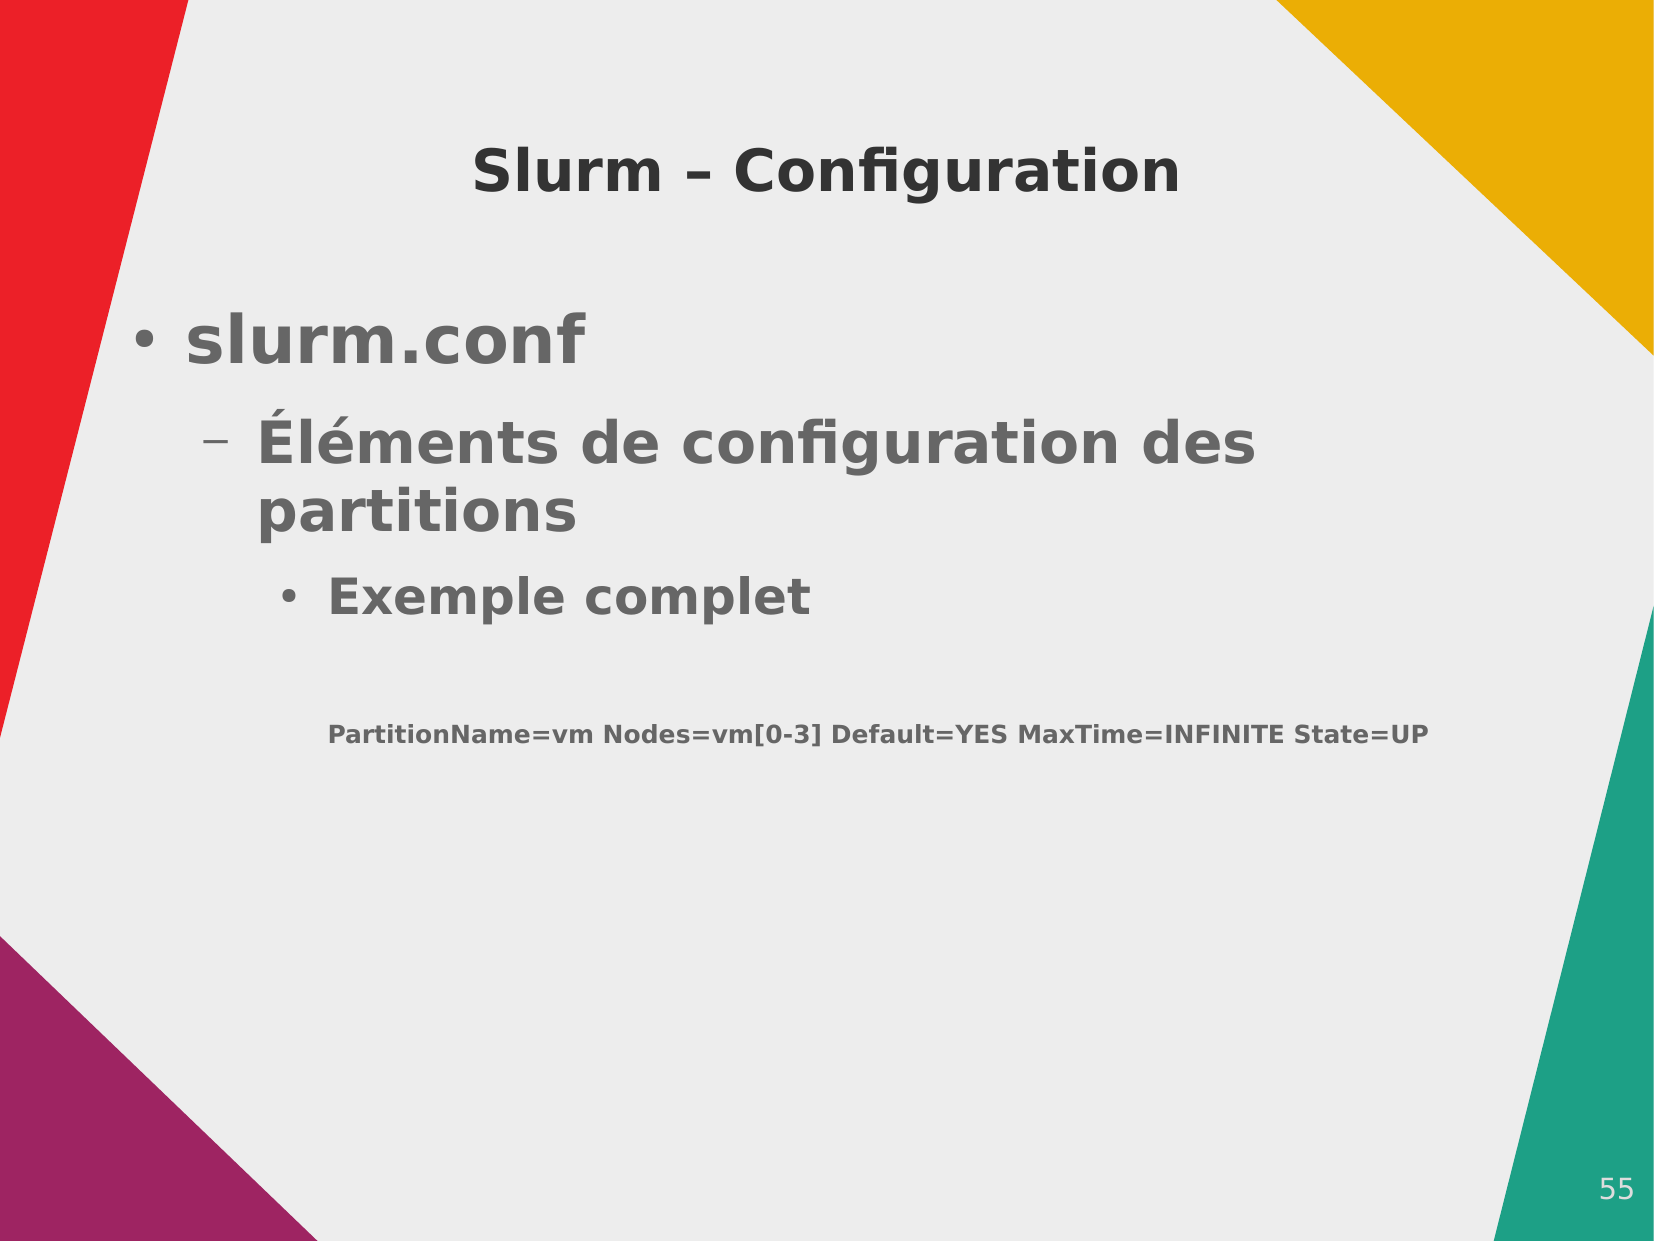

# Slurm – Configuration
slurm.conf
Éléments de configuration des partitions
Exemple complet
PartitionName=vm Nodes=vm[0-3] Default=YES MaxTime=INFINITE State=UP
55